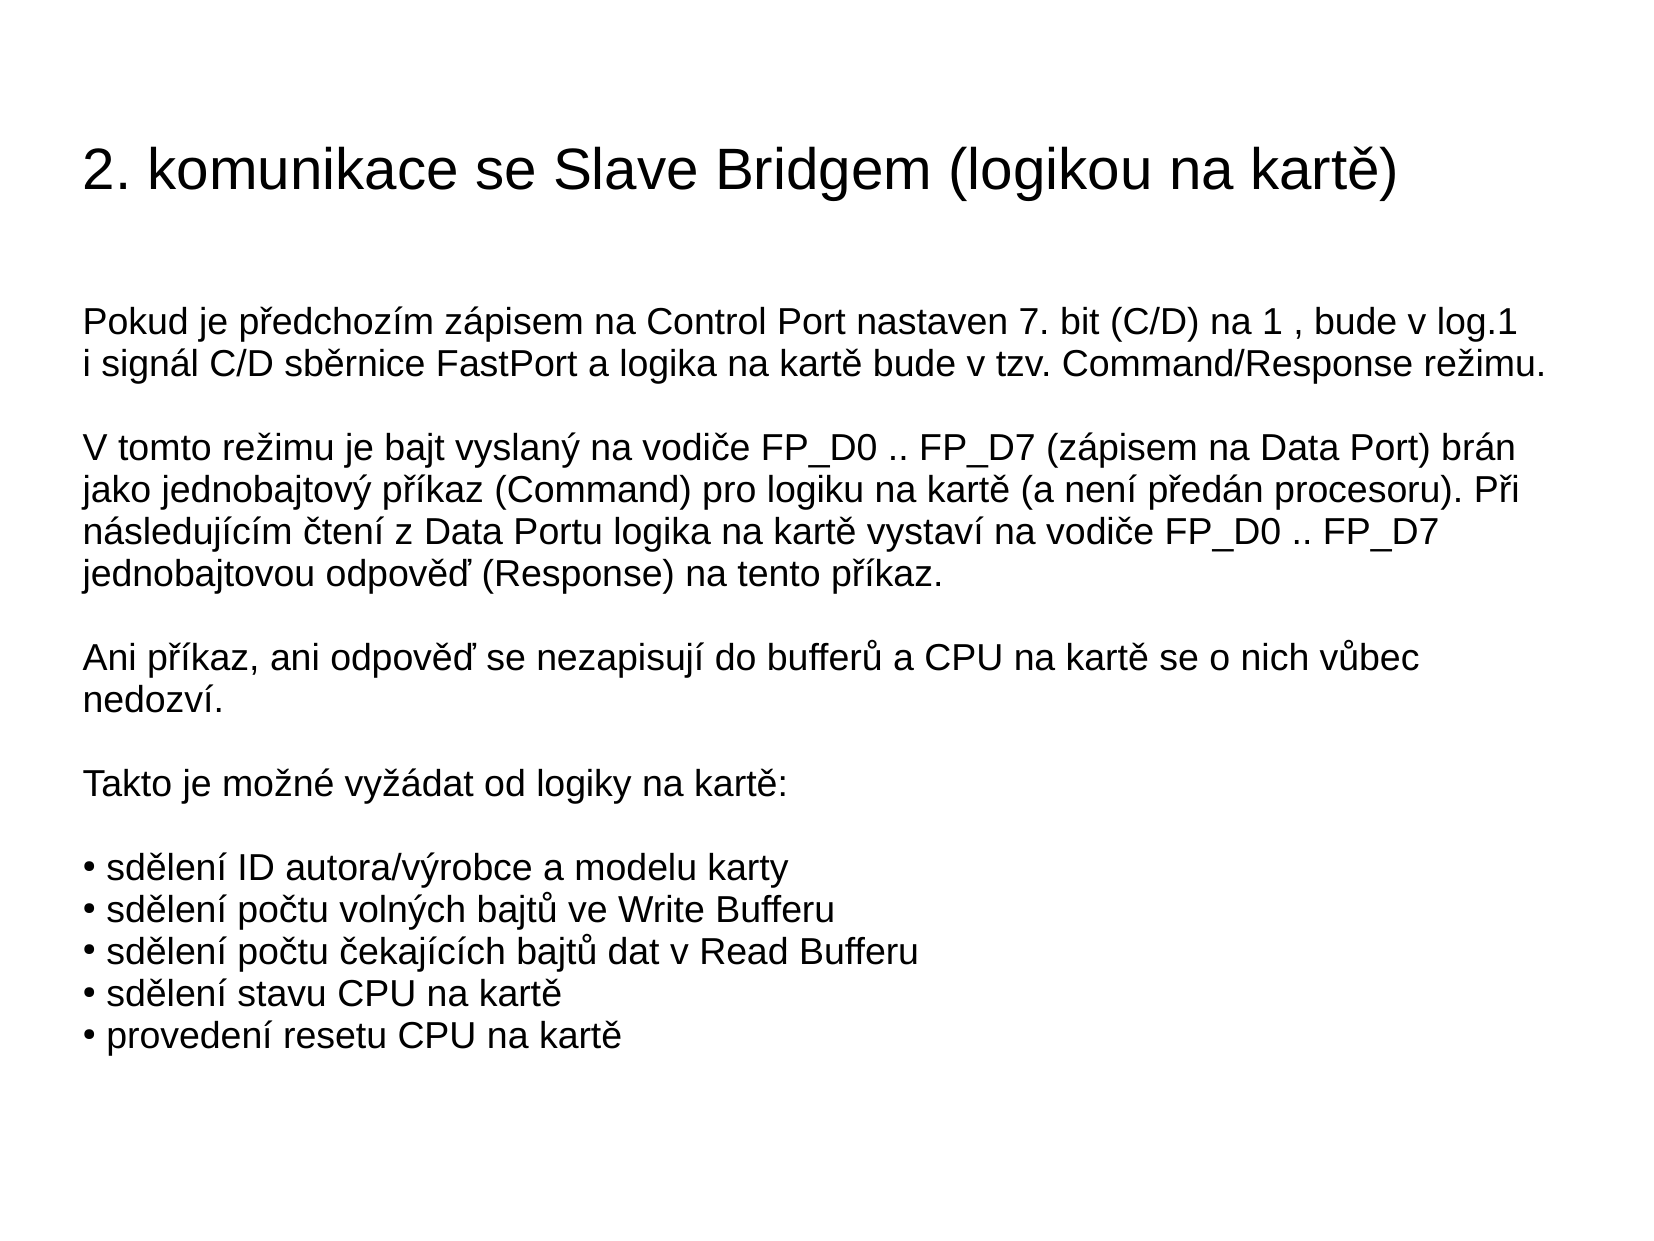

# 2. komunikace se Slave Bridgem (logikou na kartě)
Pokud je předchozím zápisem na Control Port nastaven 7. bit (C/D) na 1 , bude v log.1 i signál C/D sběrnice FastPort a logika na kartě bude v tzv. Command/Response režimu.
V tomto režimu je bajt vyslaný na vodiče FP_D0 .. FP_D7 (zápisem na Data Port) brán jako jednobajtový příkaz (Command) pro logiku na kartě (a není předán procesoru). Při následujícím čtení z Data Portu logika na kartě vystaví na vodiče FP_D0 .. FP_D7 jednobajtovou odpověď (Response) na tento příkaz.
Ani příkaz, ani odpověď se nezapisují do bufferů a CPU na kartě se o nich vůbec nedozví.
Takto je možné vyžádat od logiky na kartě:
 sdělení ID autora/výrobce a modelu karty
 sdělení počtu volných bajtů ve Write Bufferu
 sdělení počtu čekajících bajtů dat v Read Bufferu
 sdělení stavu CPU na kartě
 provedení resetu CPU na kartě